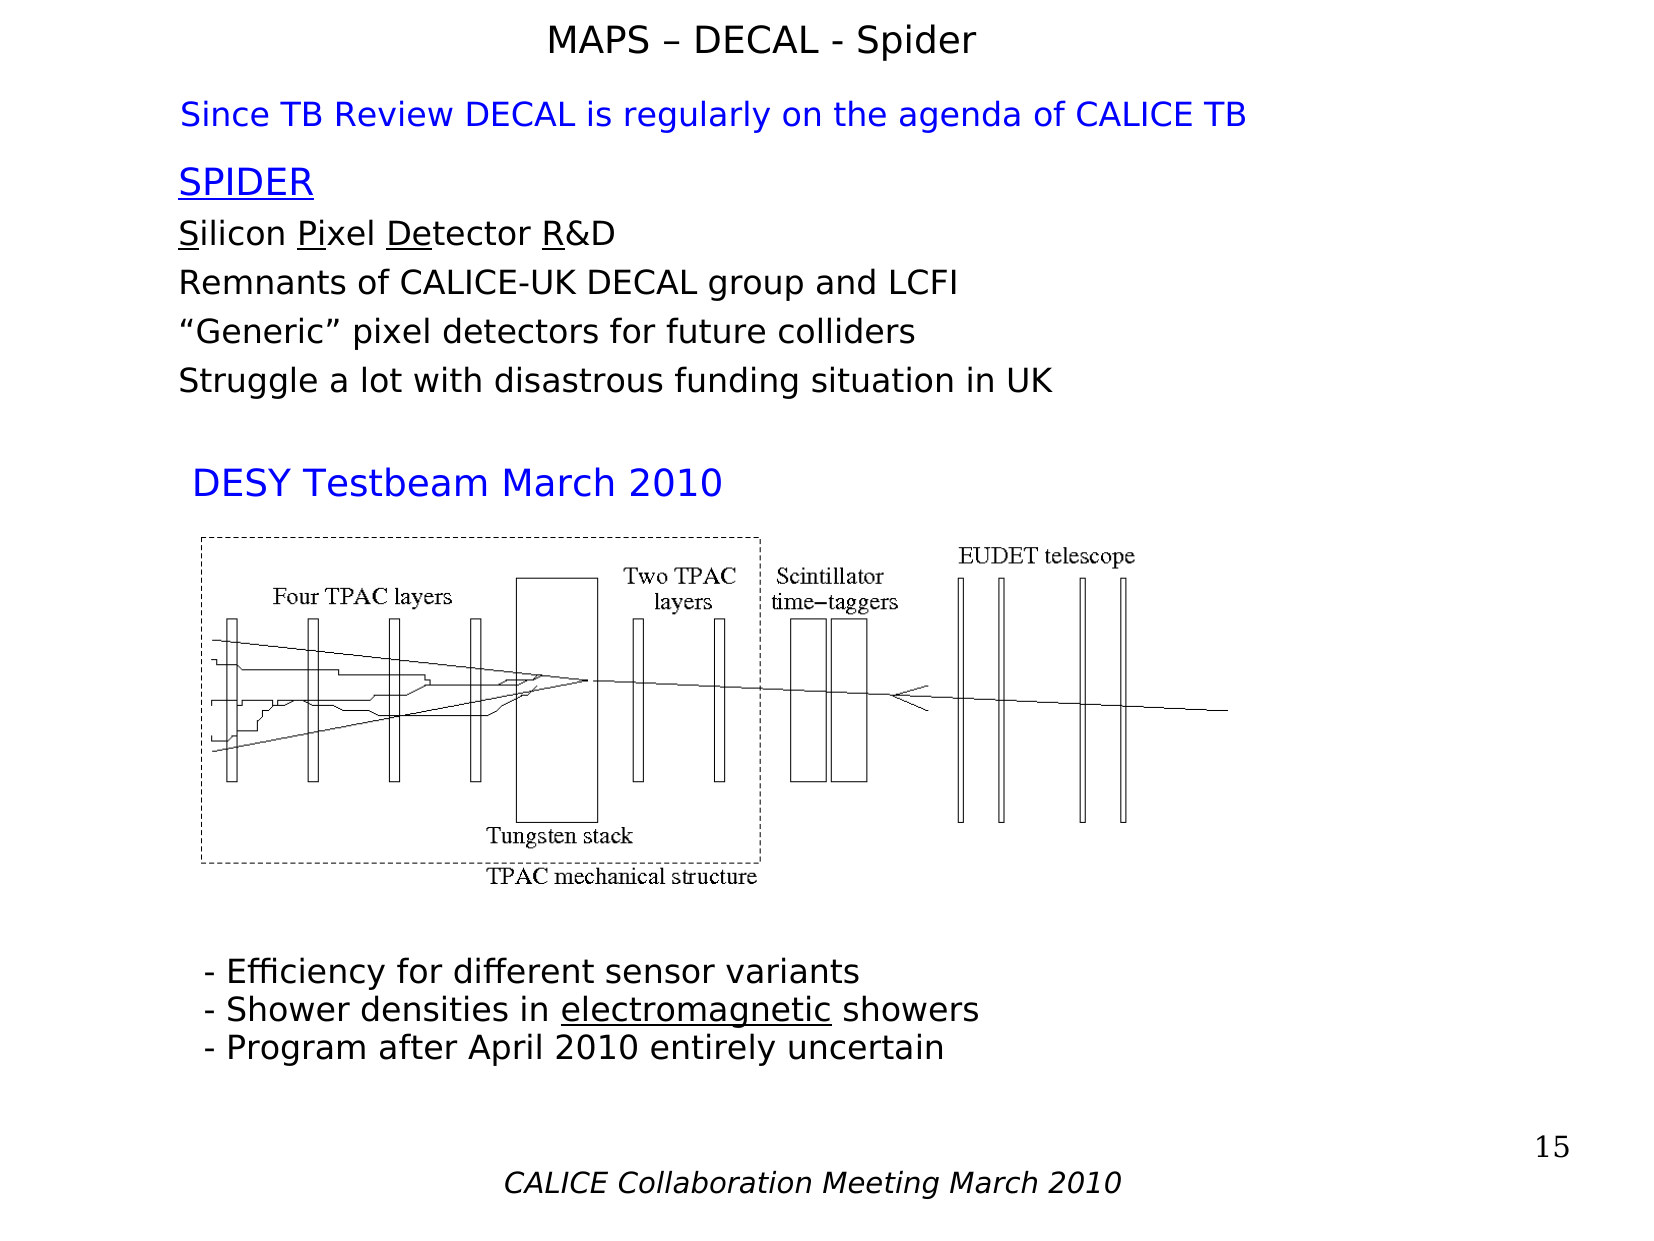

MAPS – DECAL - Spider
Since TB Review DECAL is regularly on the agenda of CALICE TB
SPIDER
Silicon Pixel Detector R&D
Remnants of CALICE-UK DECAL group and LCFI
“Generic” pixel detectors for future colliders
Struggle a lot with disastrous funding situation in UK
DESY Testbeam March 2010
- Efficiency for different sensor variants
- Shower densities in electromagnetic showers
- Program after April 2010 entirely uncertain
15